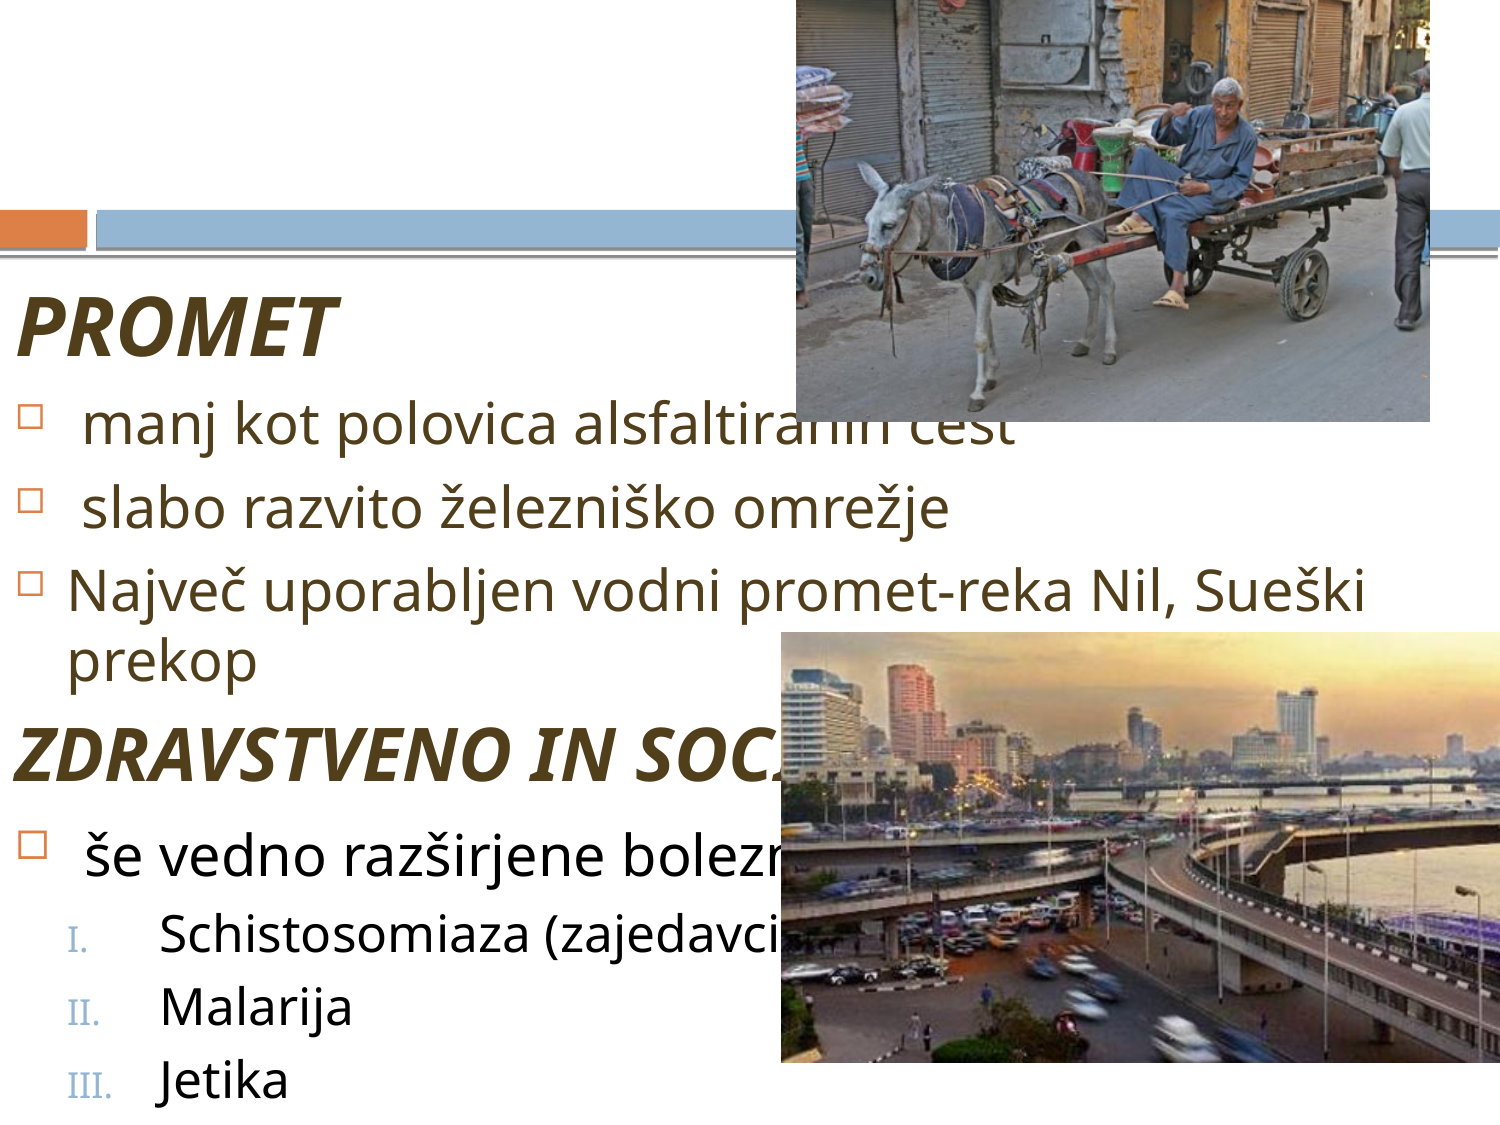

# PROMET
 manj kot polovica alsfaltiranih cest
 slabo razvito železniško omrežje
Največ uporabljen vodni promet-reka Nil, Sueški prekop
ZDRAVSTVENO IN SOCIALNO VARSTVO
 še vedno razširjene bolezni:
Schistosomiaza (zajedavci iz rečne vode)
Malarija
Jetika